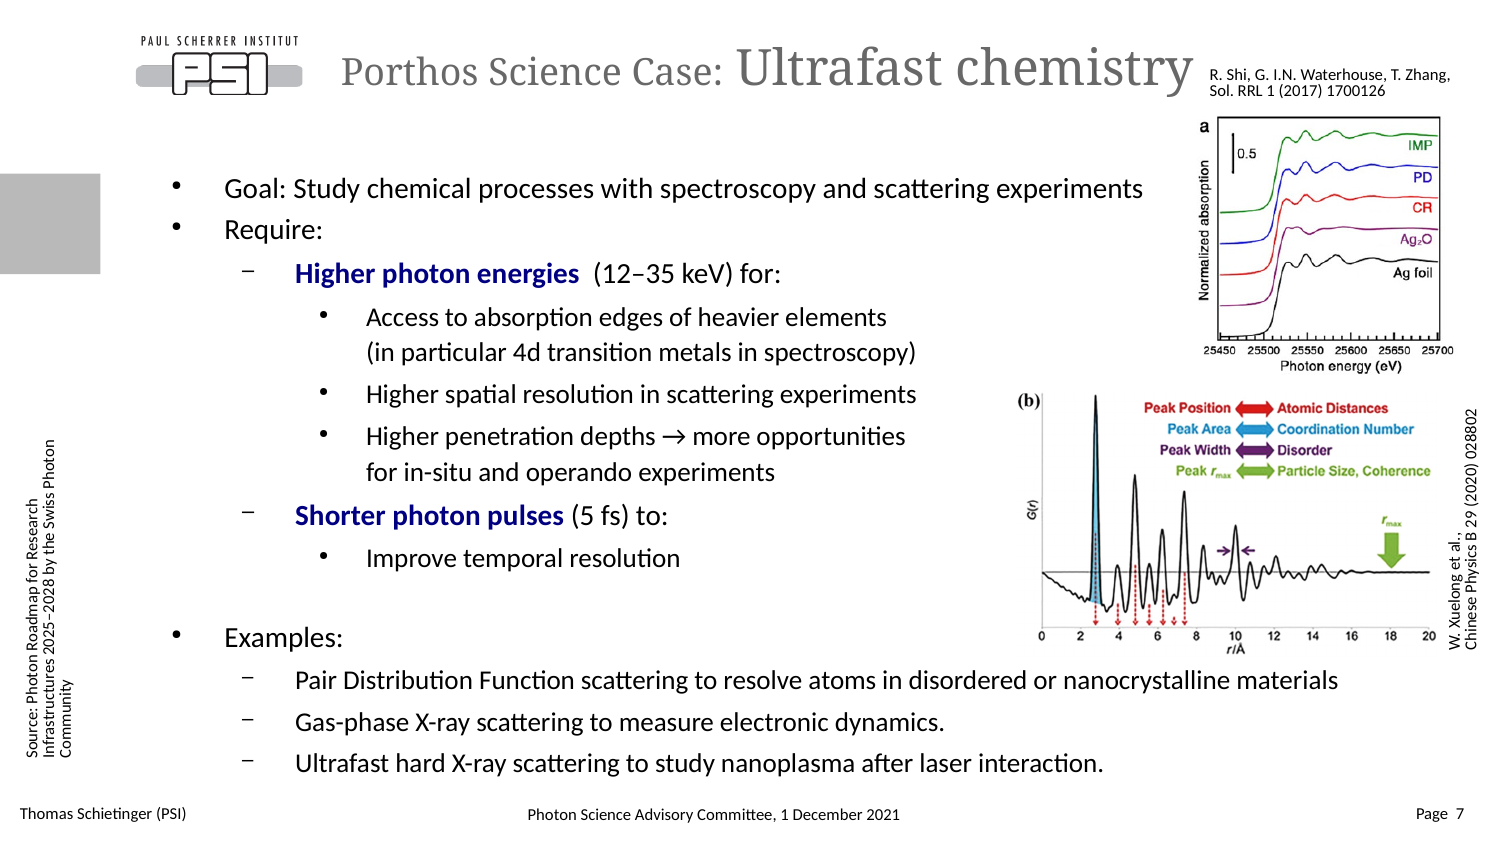

Porthos Science Case: Ultrafast chemistry
R. Shi, G. I.N. Waterhouse, T. Zhang,
Sol. RRL 1 (2017) 1700126
# Goal: Study chemical processes with spectroscopy and scattering experiments
Require:
Higher photon energies (12–35 keV) for:
Access to absorption edges of heavier elements
(in particular 4d transition metals in spectroscopy)
Higher spatial resolution in scattering experiments
Higher penetration depths → more opportunities
for in-situ and operando experiments
Shorter photon pulses (5 fs) to:
Improve temporal resolution
Examples:
Pair Distribution Function scattering to resolve atoms in disordered or nanocrystalline materials
Gas-phase X-ray scattering to measure electronic dynamics.
Ultrafast hard X-ray scattering to study nanoplasma after laser interaction.
W. Xuelong et al.,
Chinese Physics B 29 (2020) 028802
Source: Photon Roadmap for Research Infrastructures 2025–2028 by the Swiss Photon Community